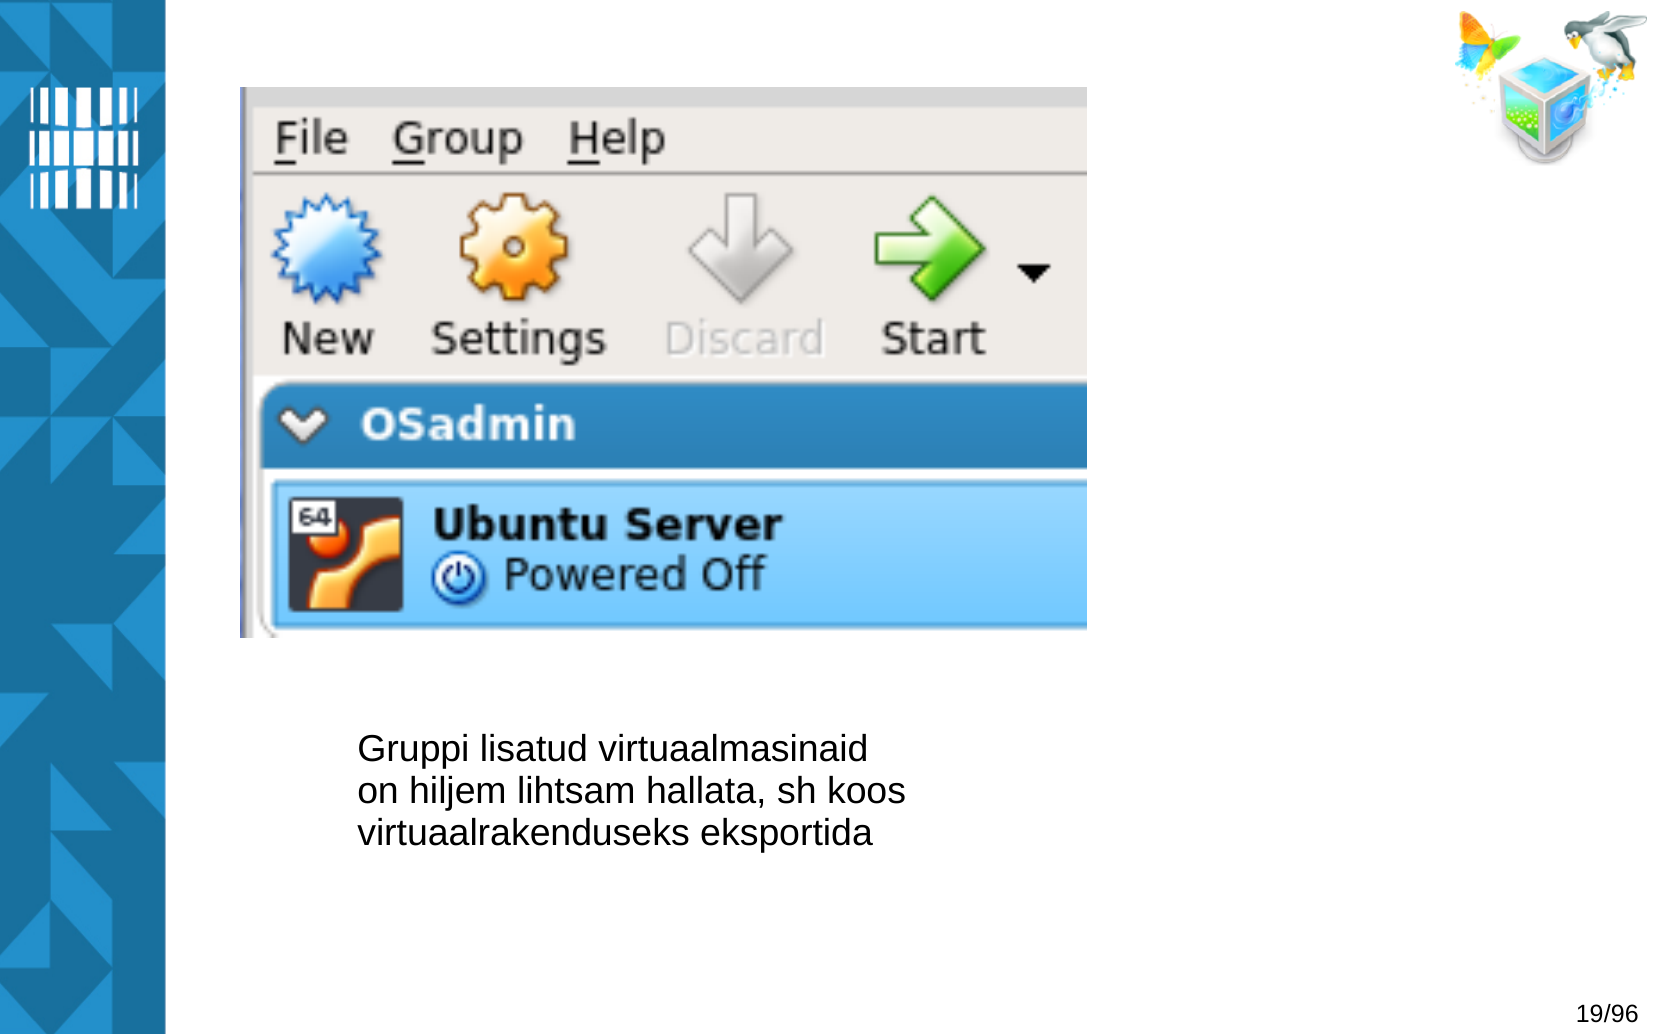

Gruppi lisatud virtuaalmasinaid on hiljem lihtsam hallata, sh koos virtuaalrakenduseks eksportida